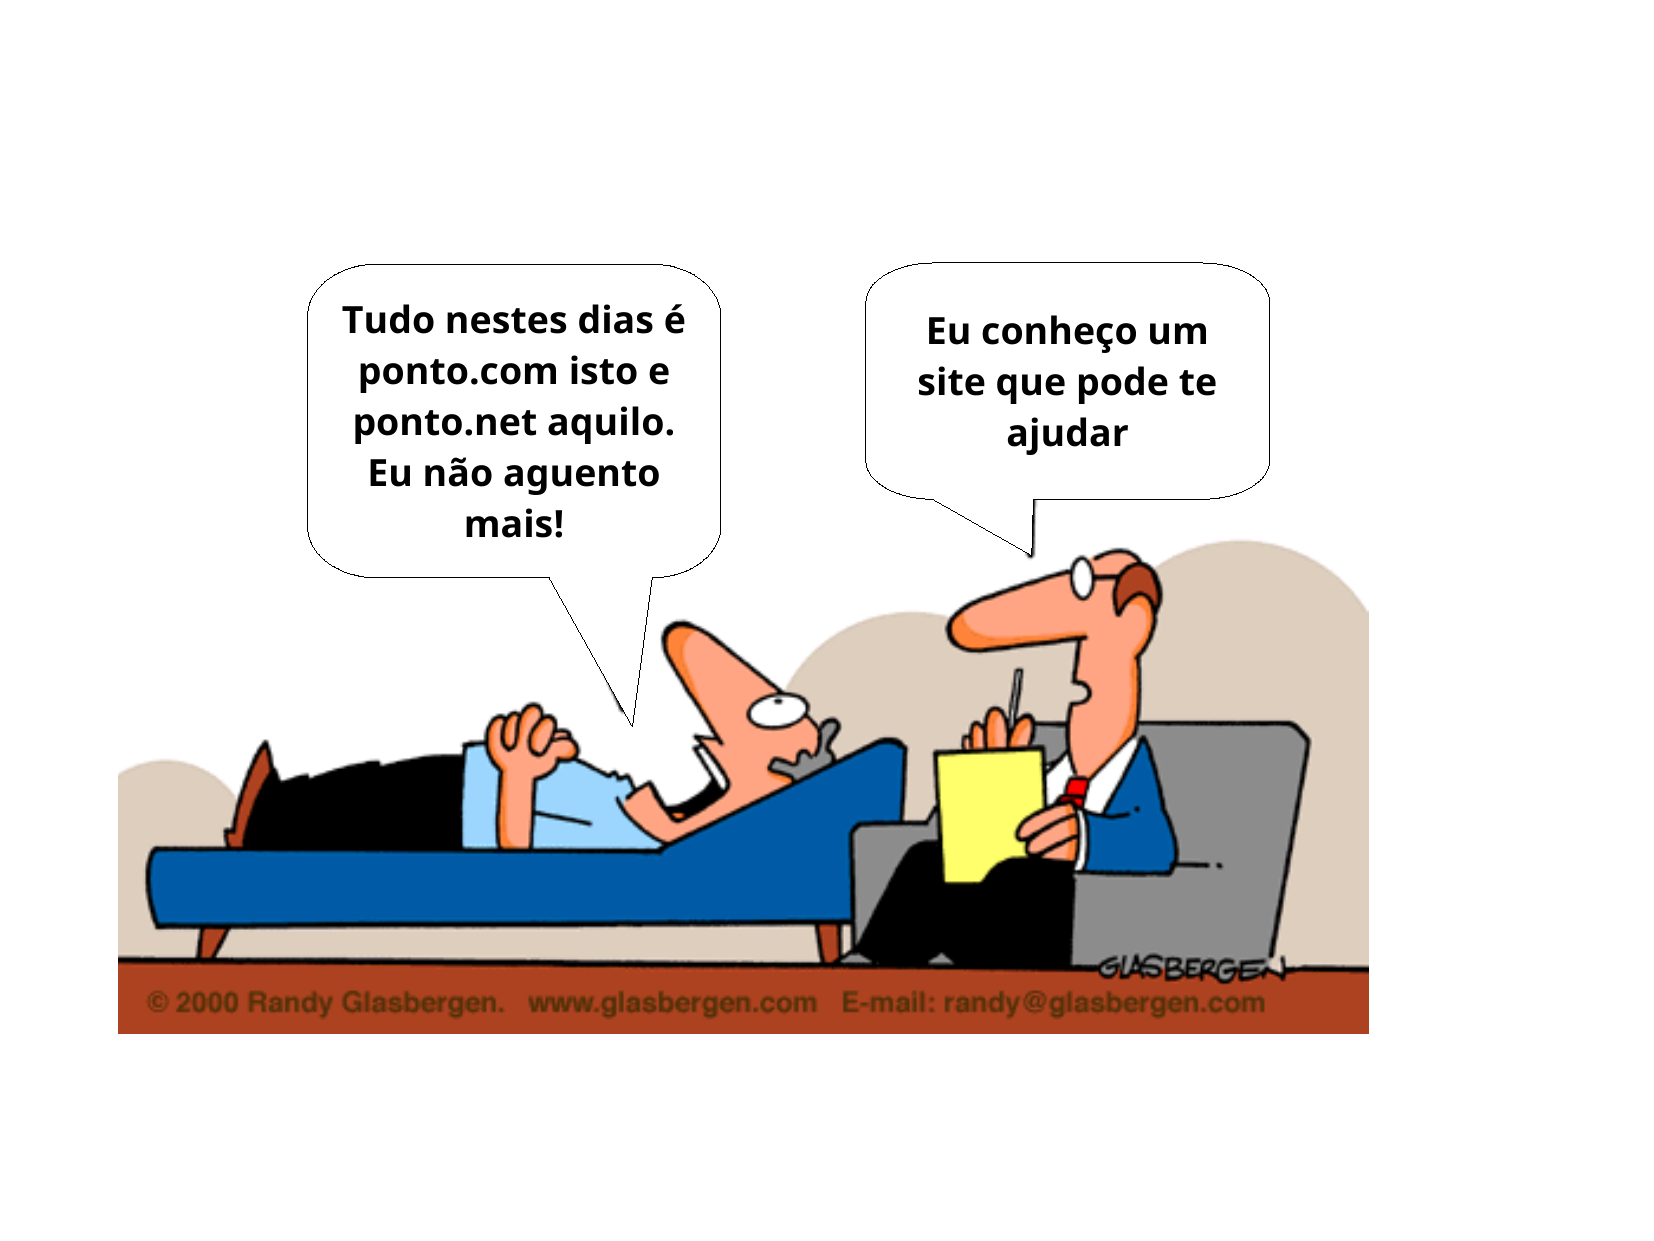

Eu conheço um site que pode te ajudar
Tudo nestes dias é ponto.com isto e ponto.net aquilo. Eu não aguento mais!
5